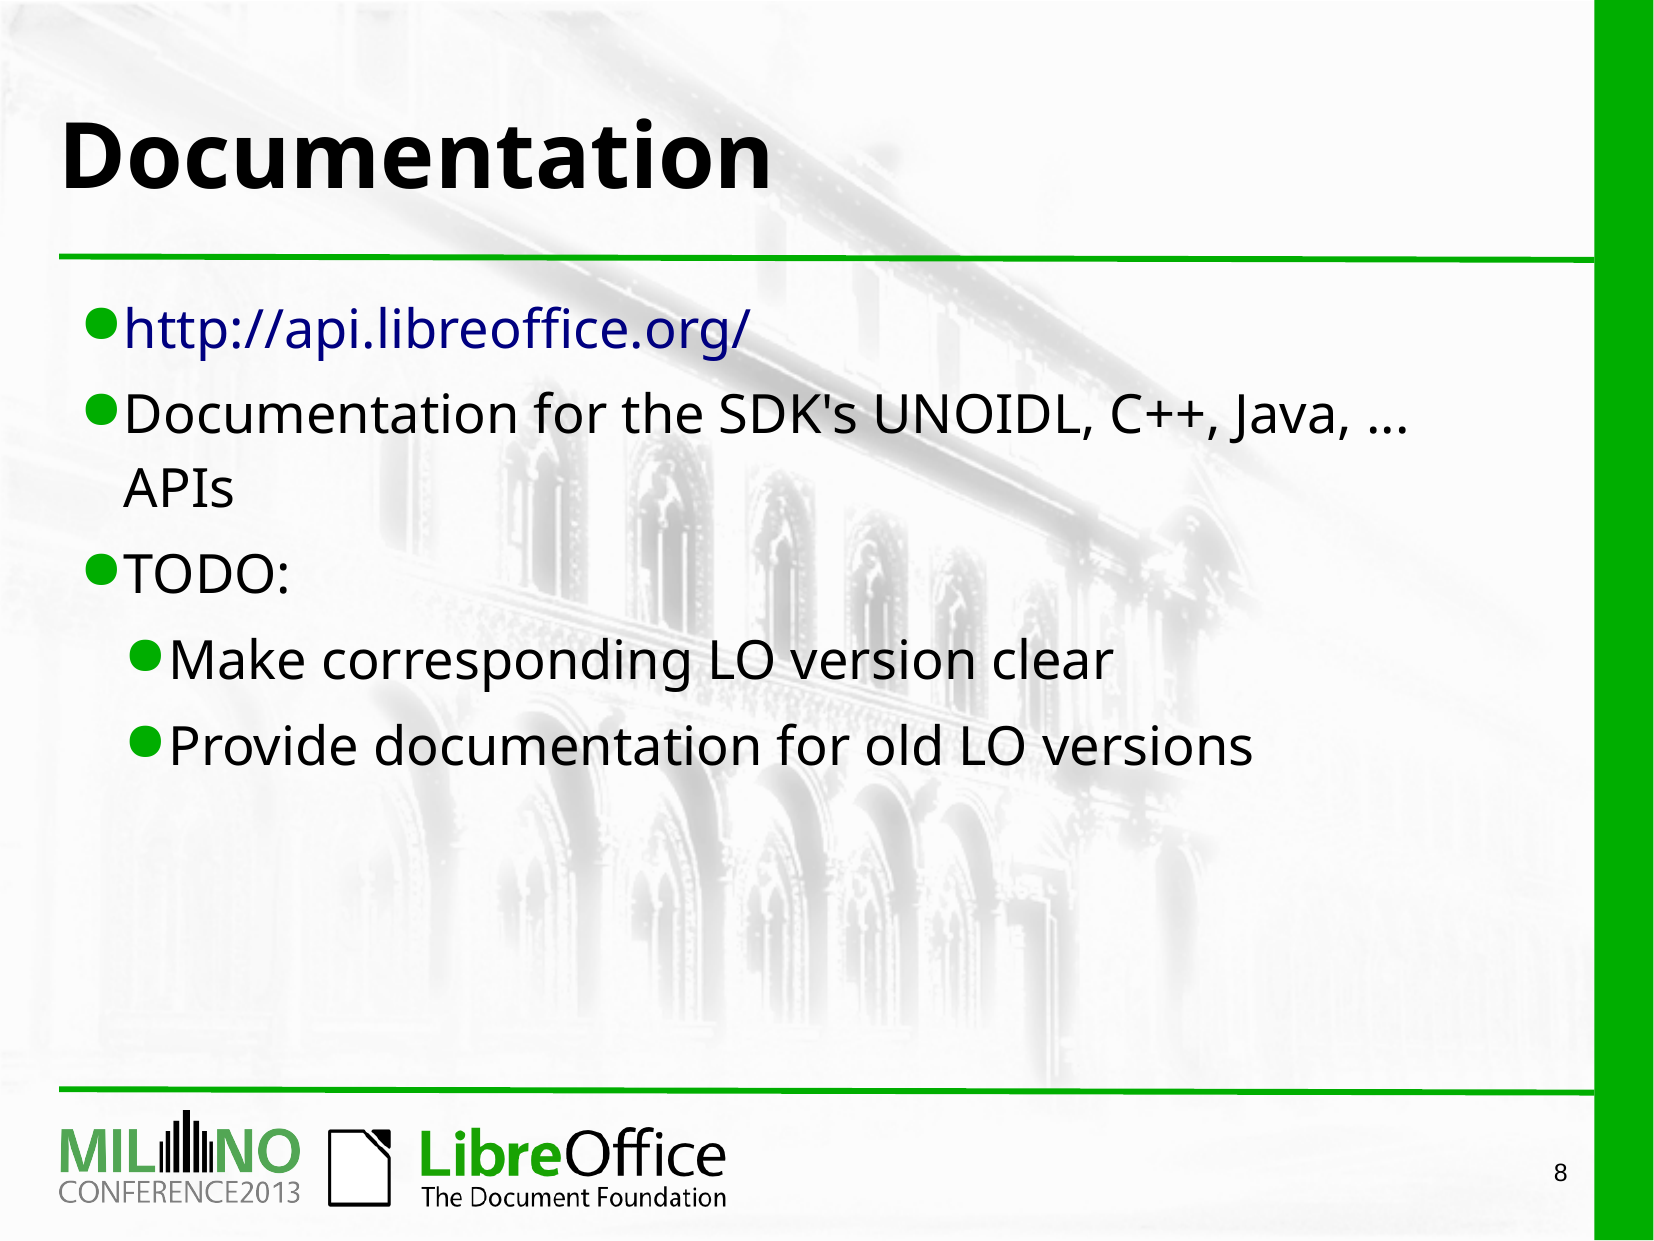

# Documentation
http://api.libreoffice.org/
Documentation for the SDK's UNOIDL, C++, Java, ... APIs
TODO:
Make corresponding LO version clear
Provide documentation for old LO versions